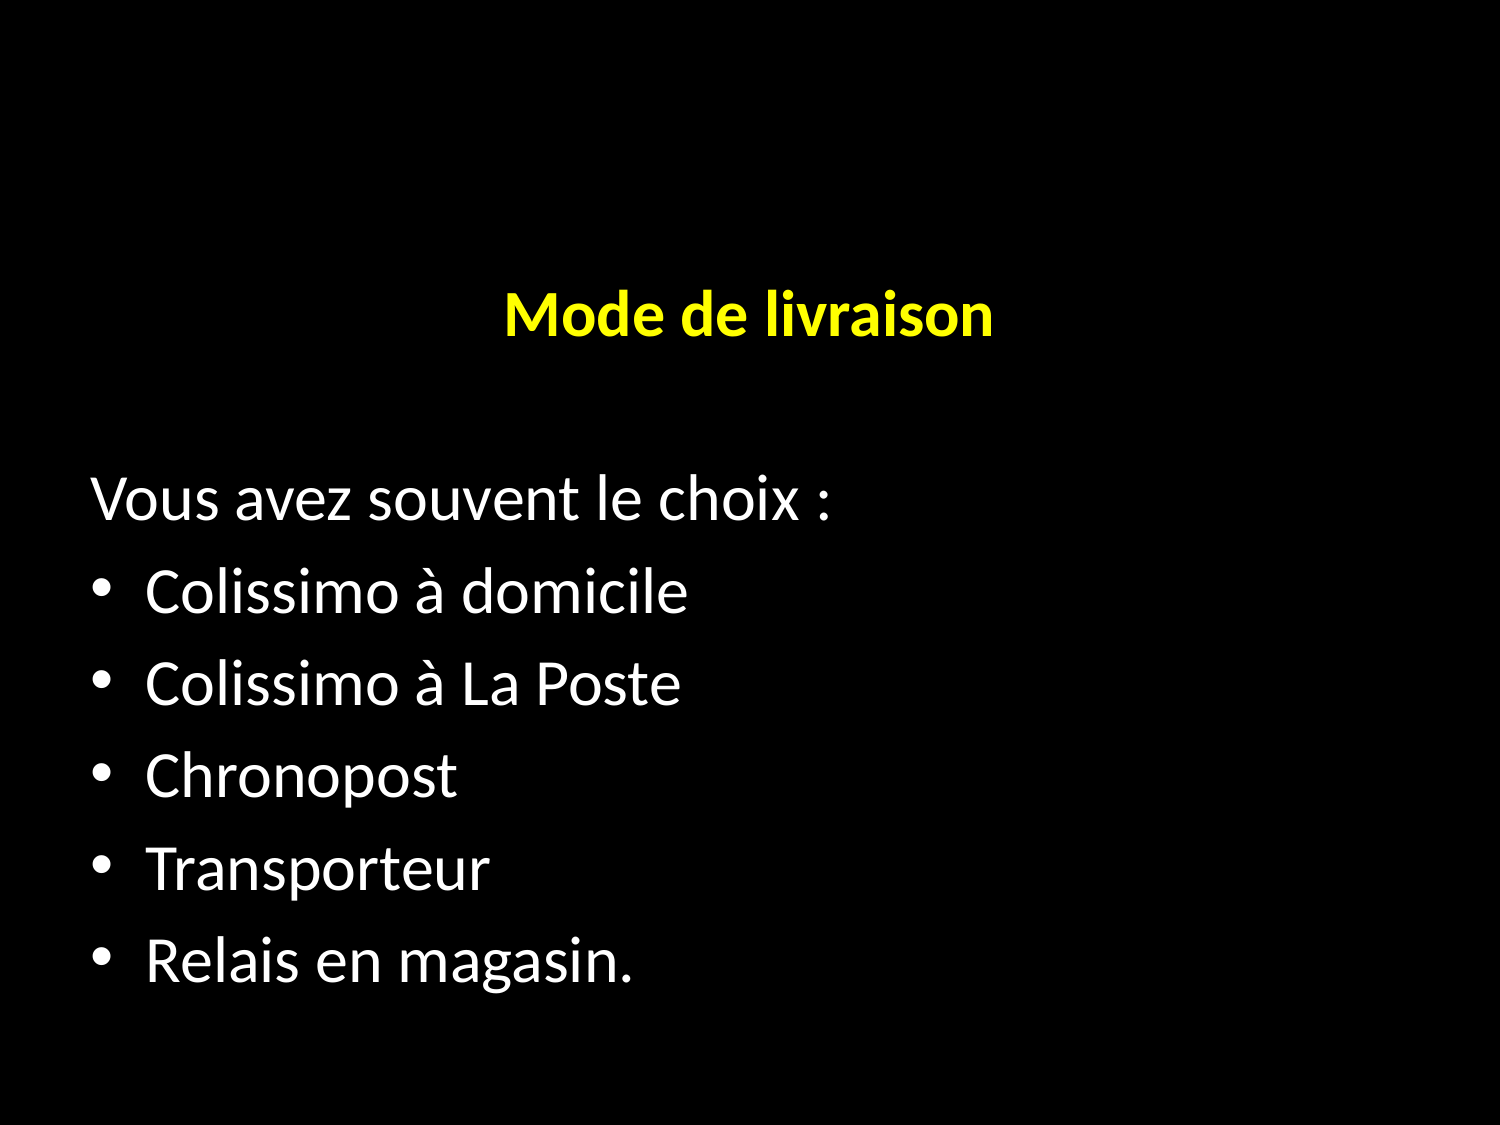

# Mode de livraison
Vous avez souvent le choix :
Colissimo à domicile
Colissimo à La Poste
Chronopost
Transporteur
Relais en magasin.